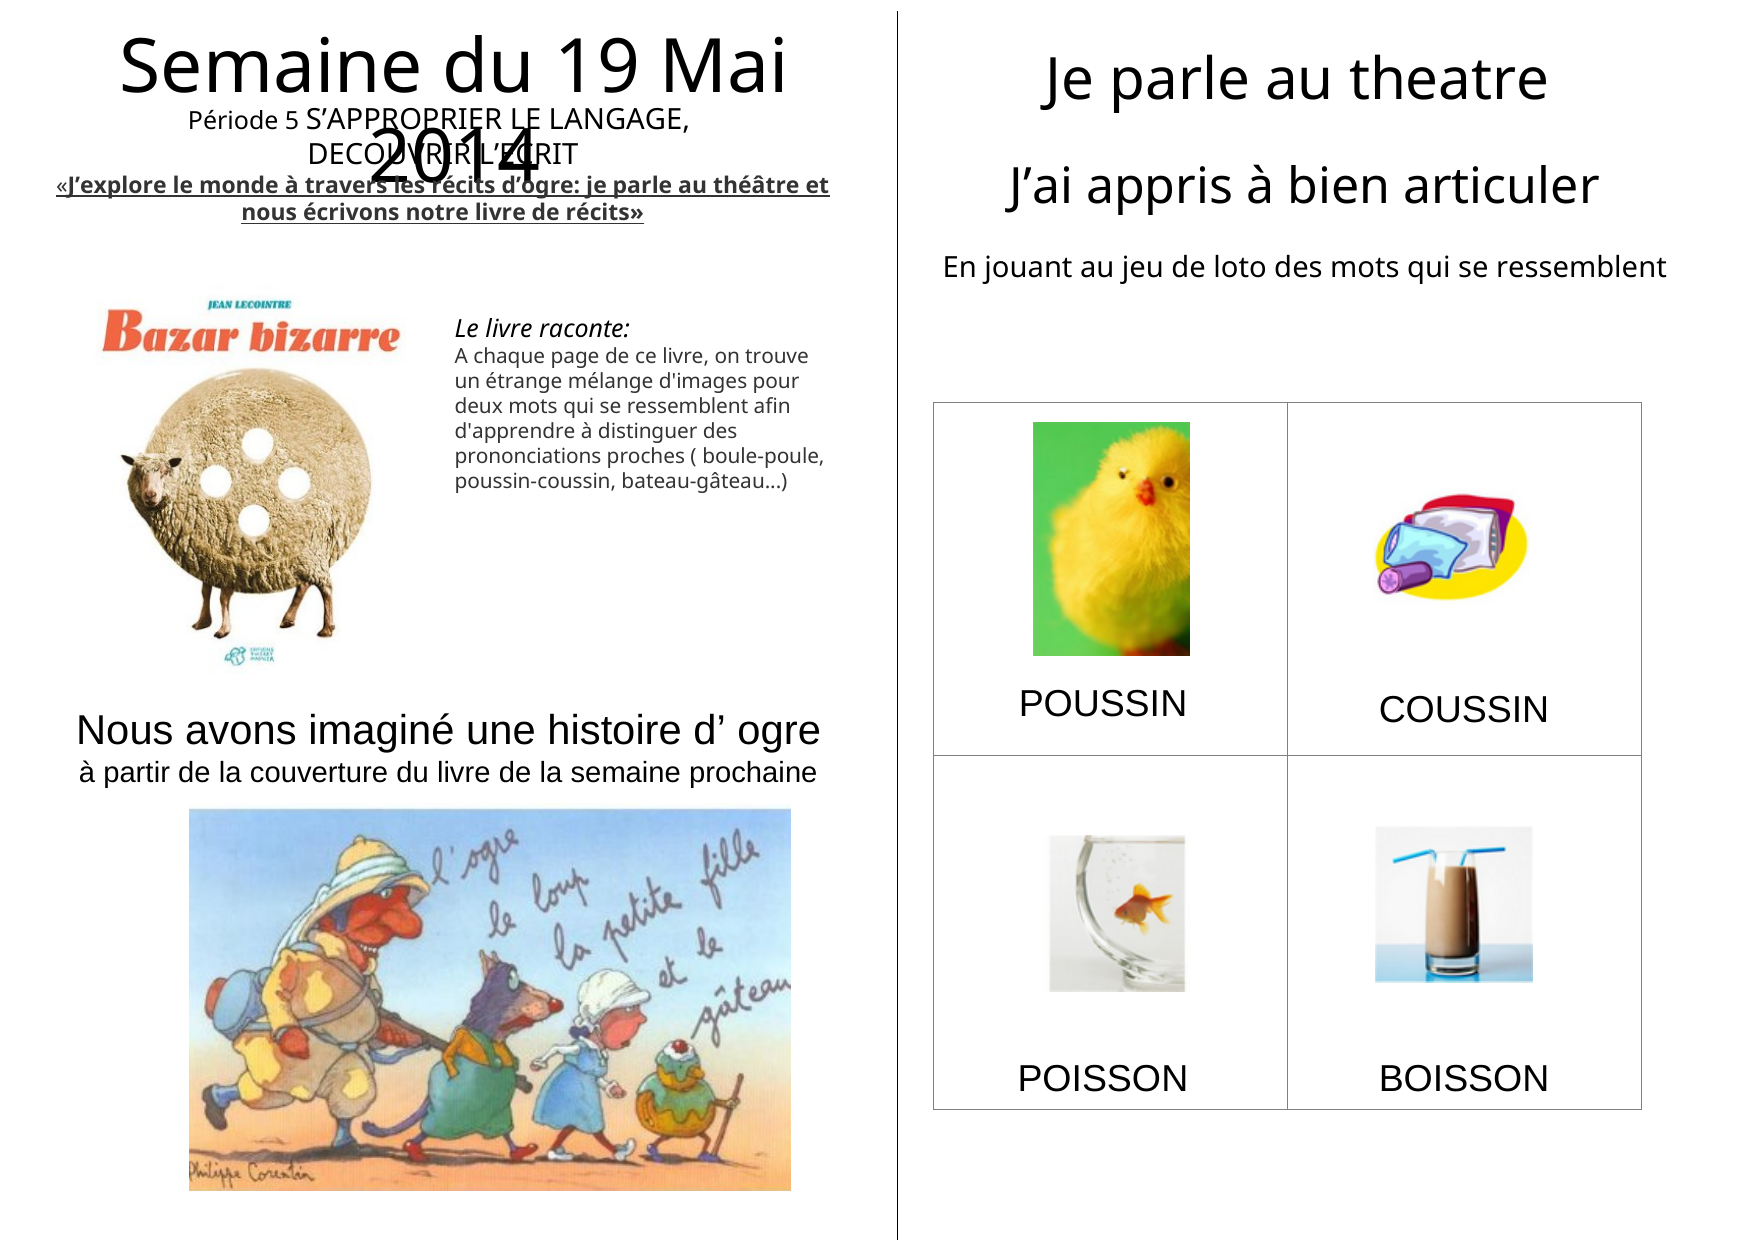

Semaine du 19 Mai 2014
Je parle au theatre
Période 5 S’APPROPRIER LE LANGAGE,
DECOUVRIR L’ECRIT
«J’explore le monde à travers les récits d’ogre: je parle au théâtre et nous écrivons notre livre de récits»
J’ai appris à bien articuler
En jouant au jeu de loto des mots qui se ressemblent
Le livre raconte:
A chaque page de ce livre, on trouve un étrange mélange d'images pour deux mots qui se ressemblent afin d'apprendre à distinguer des prononciations proches ( boule-poule, poussin-coussin, bateau-gâteau...)
Nous avons imaginé une histoire d’ ogre
à partir de la couverture du livre de la semaine prochaine